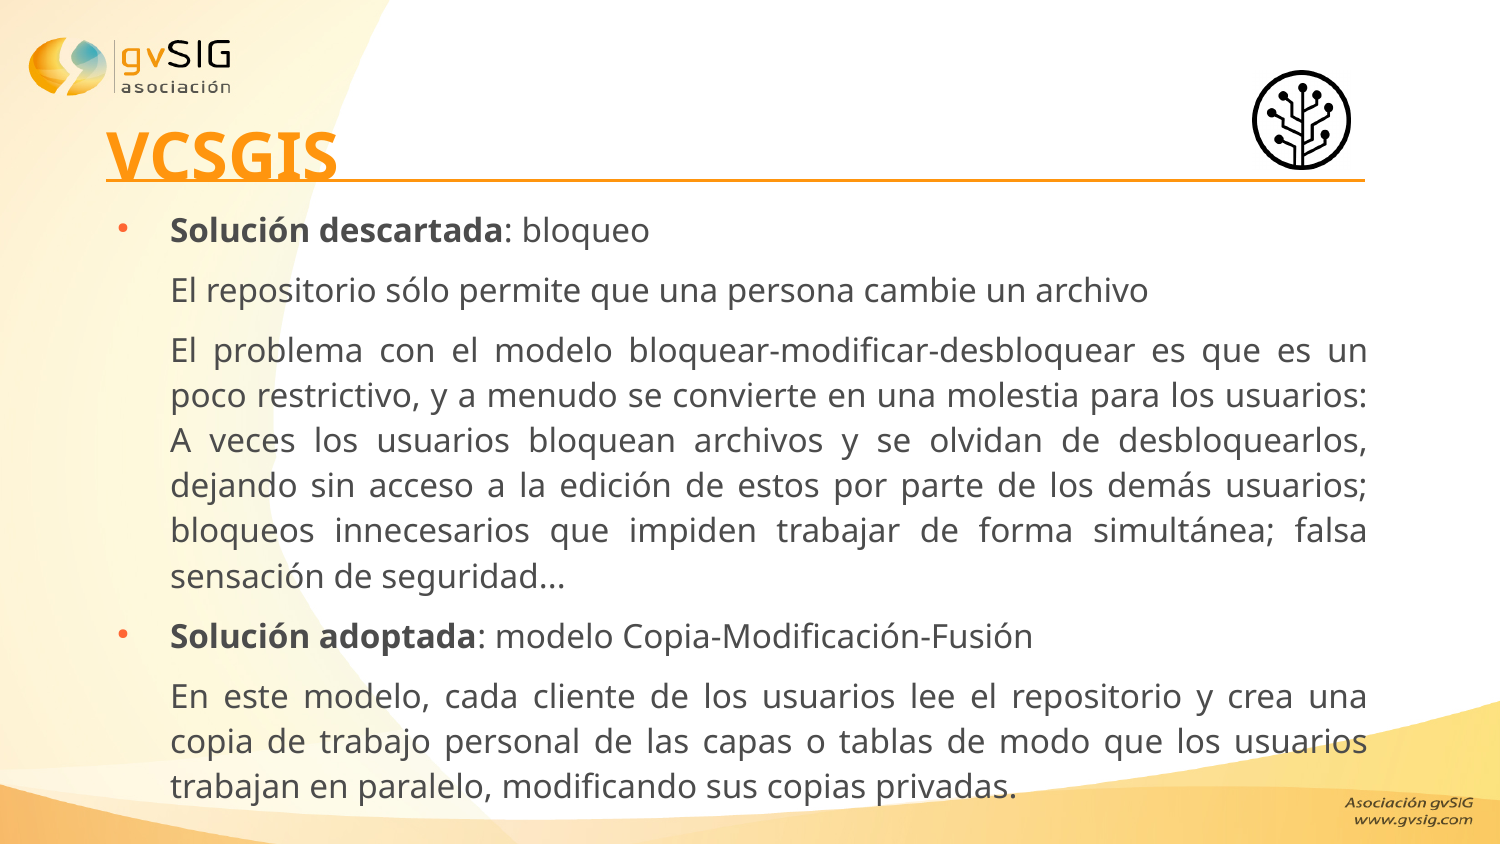

# VCSGIS
Solución descartada: bloqueo
El repositorio sólo permite que una persona cambie un archivo
El problema con el modelo bloquear-modificar-desbloquear es que es un poco restrictivo, y a menudo se convierte en una molestia para los usuarios: A veces los usuarios bloquean archivos y se olvidan de desbloquearlos, dejando sin acceso a la edición de estos por parte de los demás usuarios; bloqueos innecesarios que impiden trabajar de forma simultánea; falsa sensación de seguridad...
Solución adoptada: modelo Copia-Modificación-Fusión
En este modelo, cada cliente de los usuarios lee el repositorio y crea una copia de trabajo personal de las capas o tablas de modo que los usuarios trabajan en paralelo, modificando sus copias privadas.